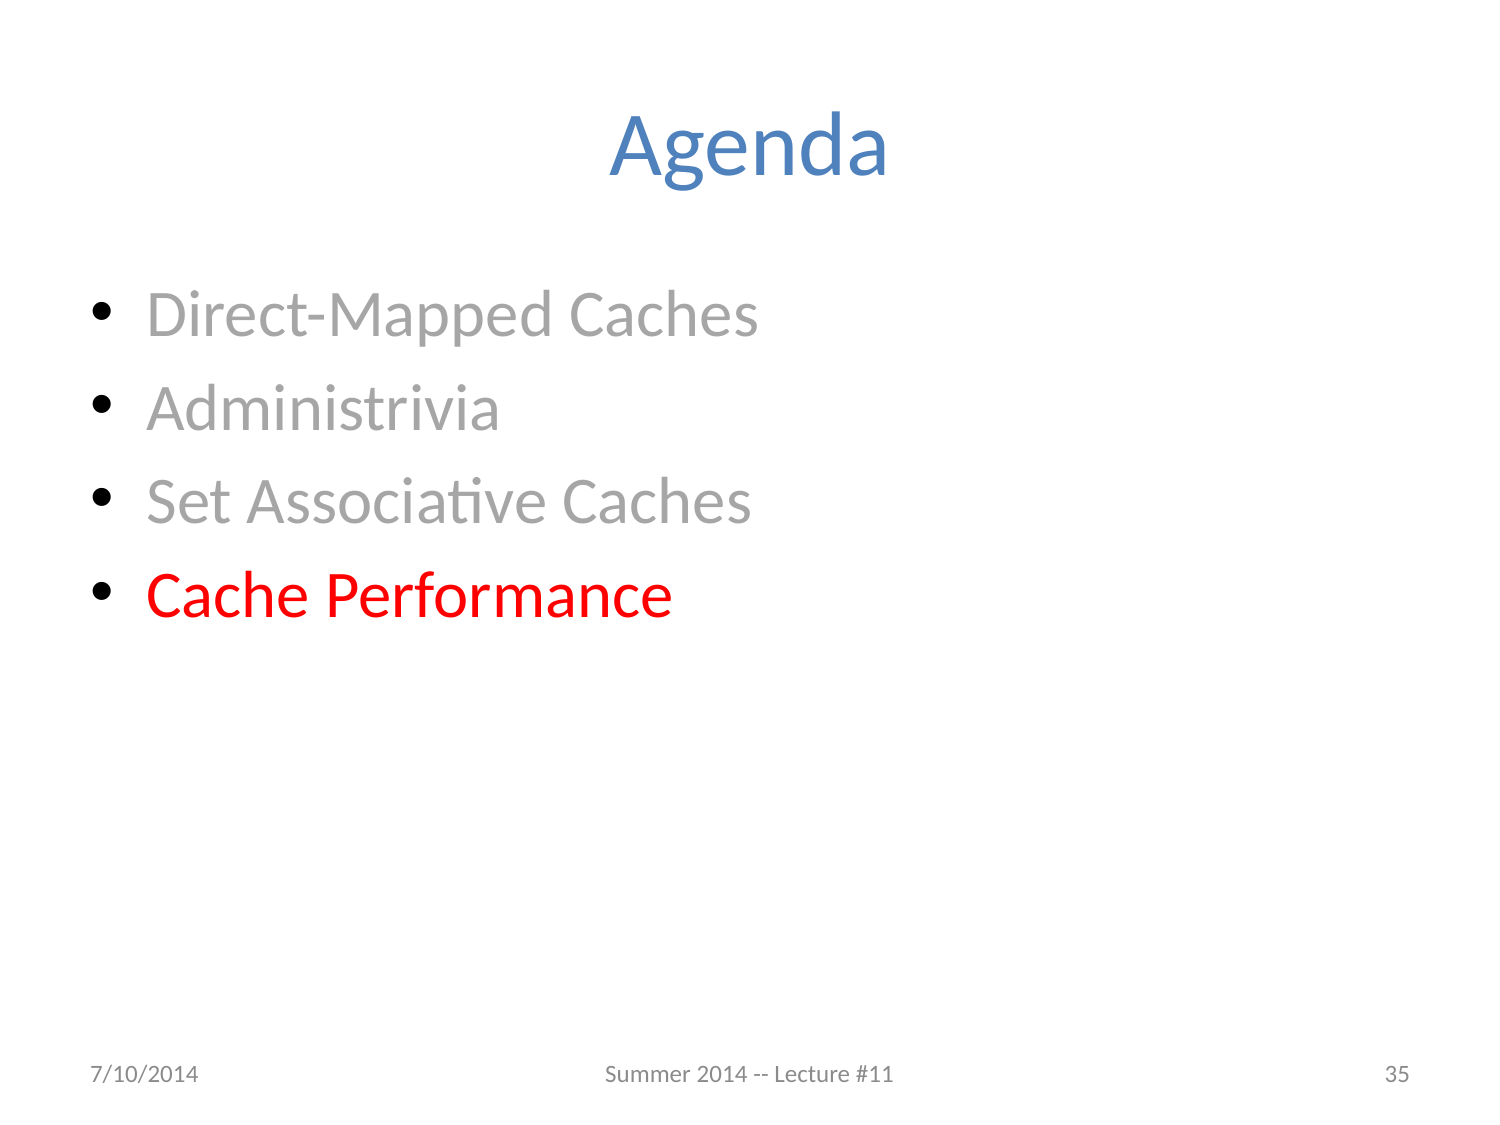

# Agenda
Direct-Mapped Caches
Administrivia
Set Associative Caches
Cache Performance
7/10/2014
Summer 2014 -- Lecture #11